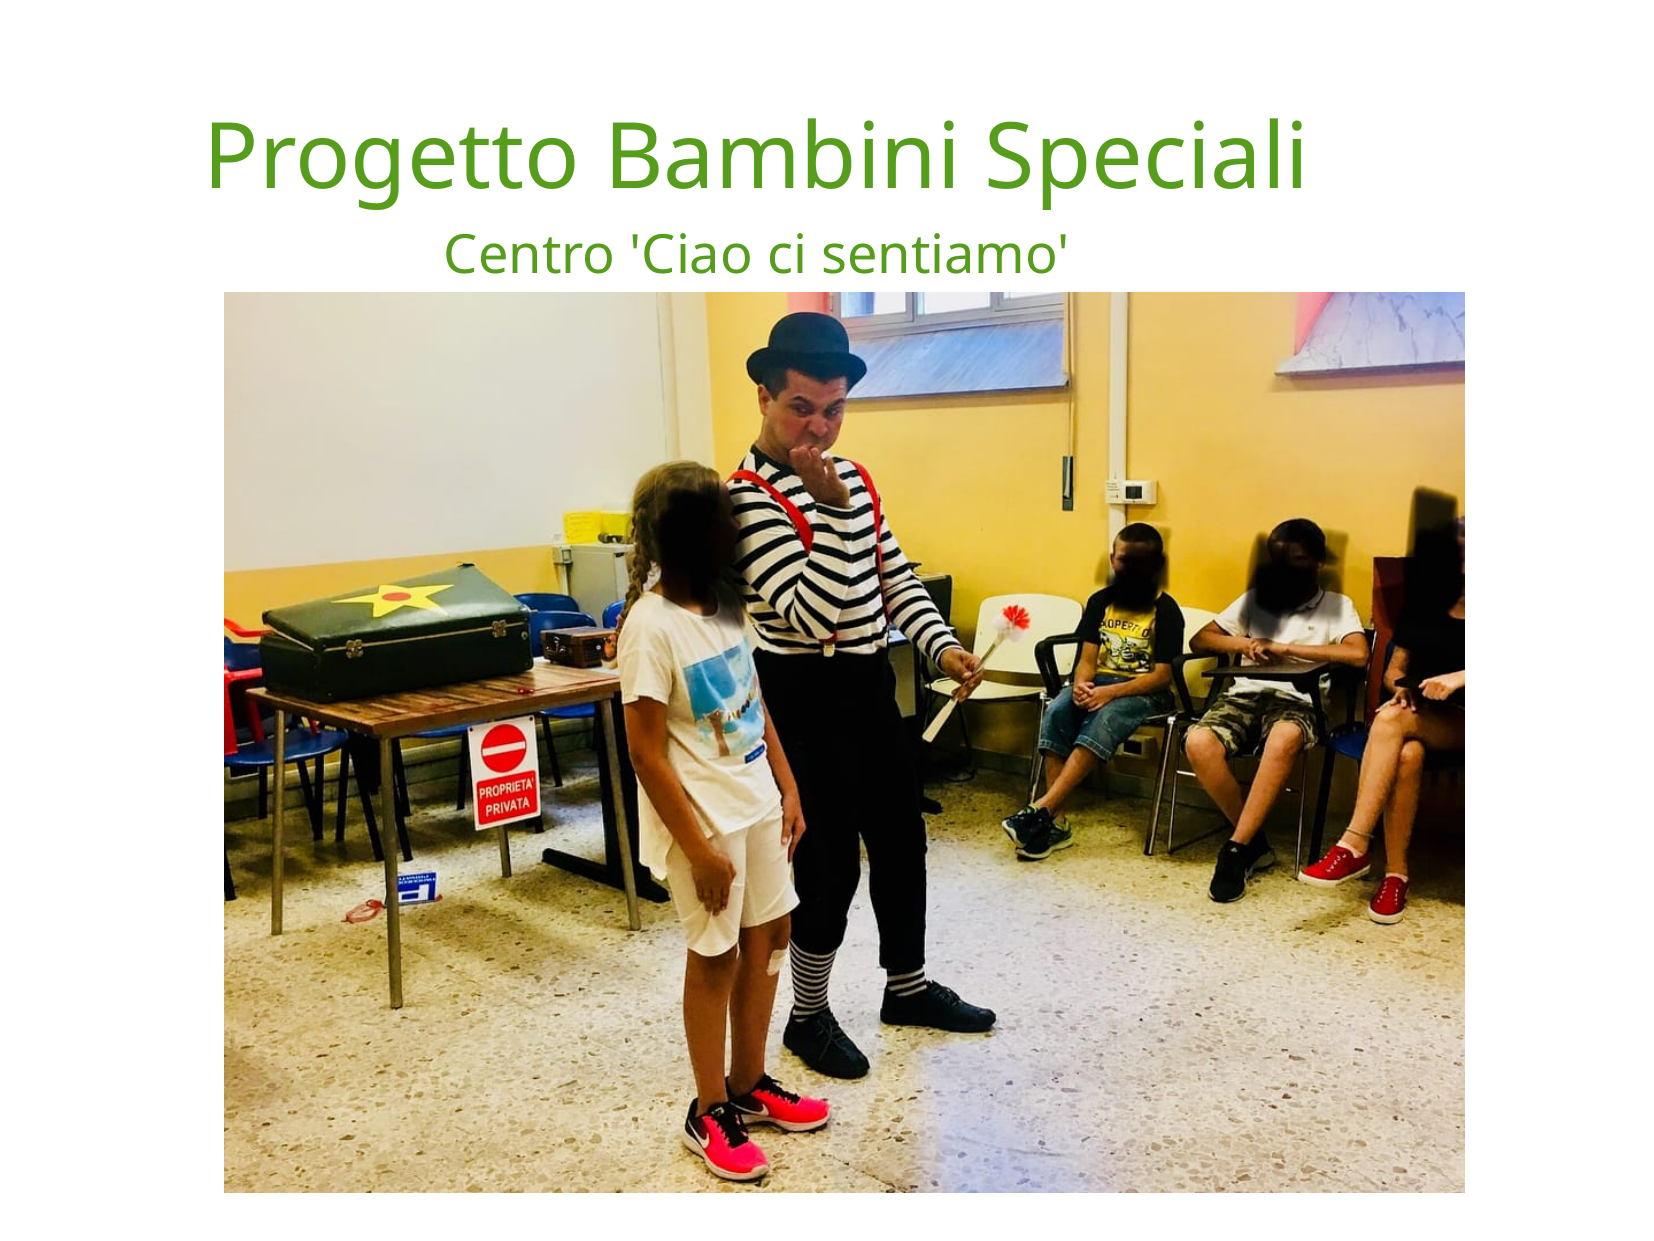

Progetto Bambini Speciali
Centro 'Ciao ci sentiamo'